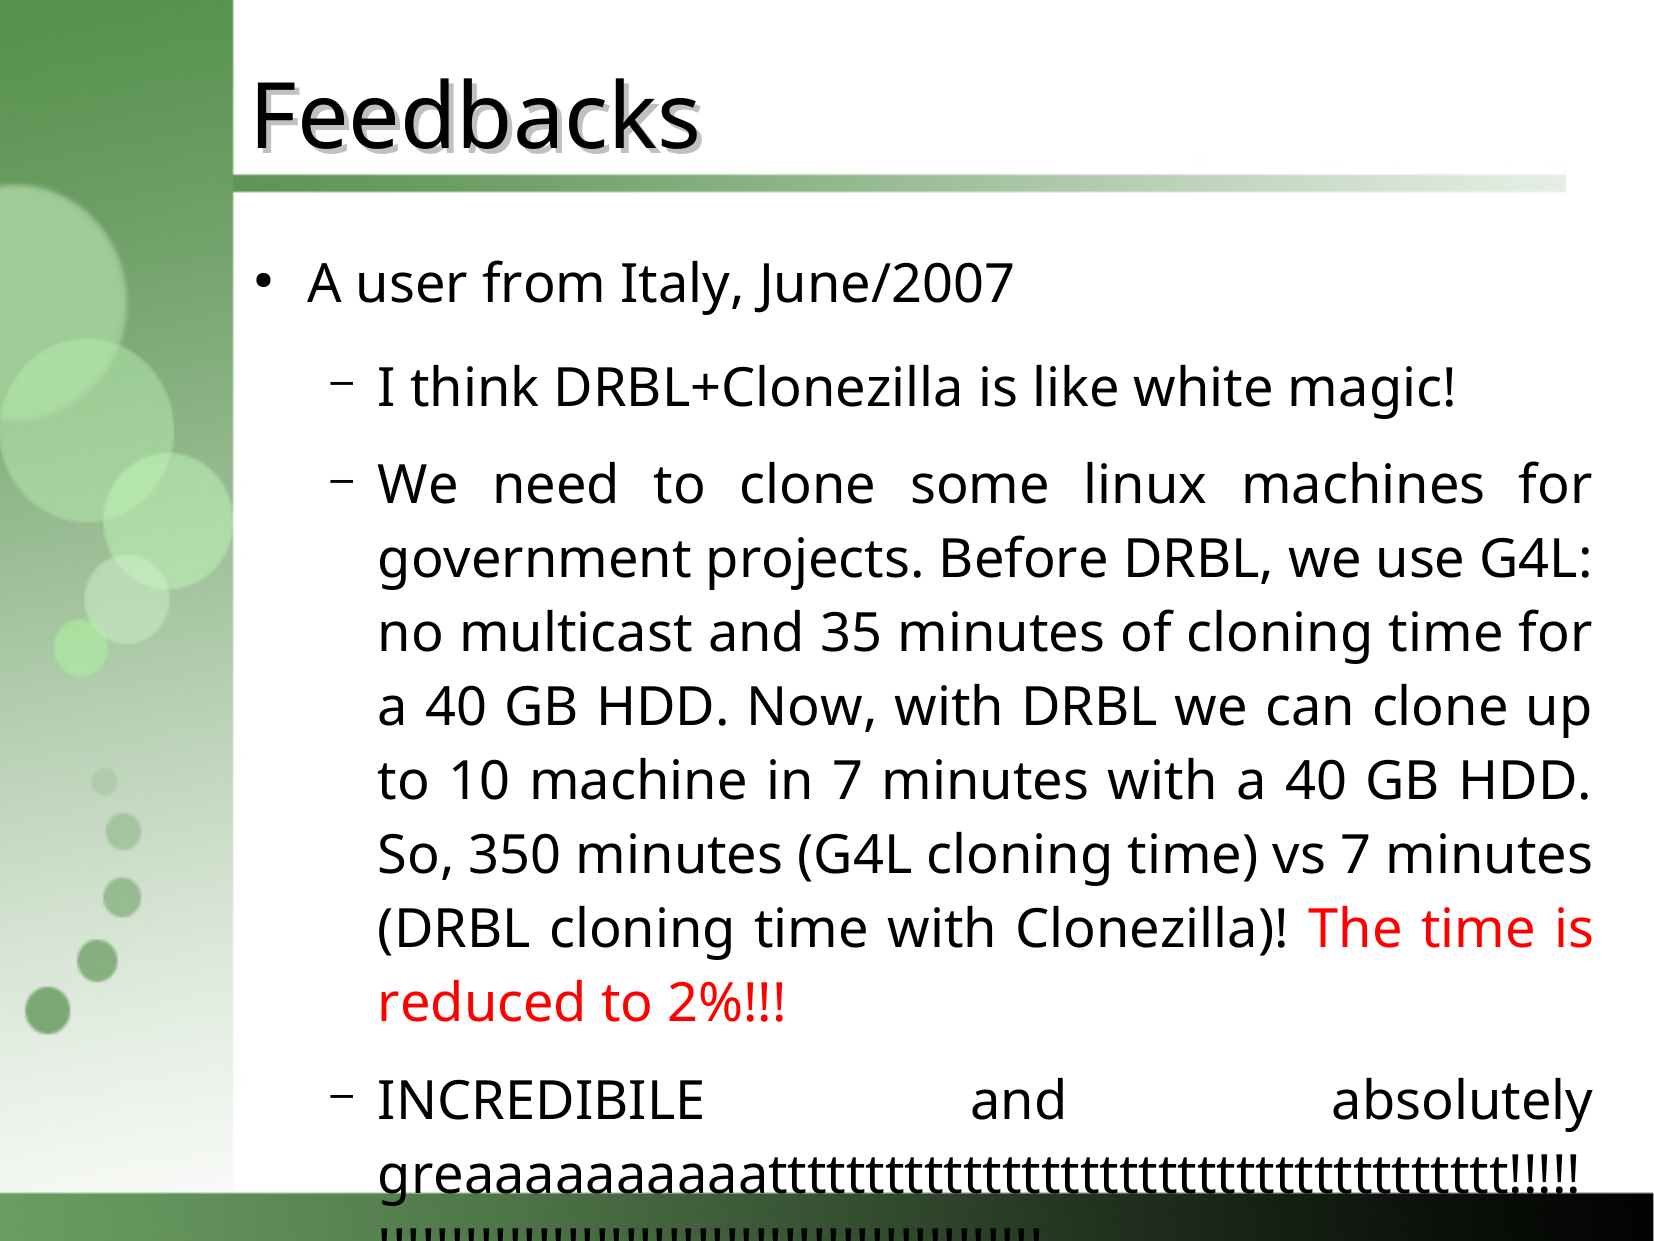

# Feedbacks
A user from Italy, June/2007
I think DRBL+Clonezilla is like white magic!
We need to clone some linux machines for government projects. Before DRBL, we use G4L: no multicast and 35 minutes of cloning time for a 40 GB HDD. Now, with DRBL we can clone up to 10 machine in 7 minutes with a 40 GB HDD. So, 350 minutes (G4L cloning time) vs 7 minutes (DRBL cloning time with Clonezilla)! The time is reduced to 2%!!!
INCREDIBILE and absolutely greaaaaaaaaaatttttttttttttttttttttttttttttttttttttt!!!!!!!!!!!!!!!!!!!!!!!!!!!!!!!!!!!!!!!!!!!!!!!!!!!